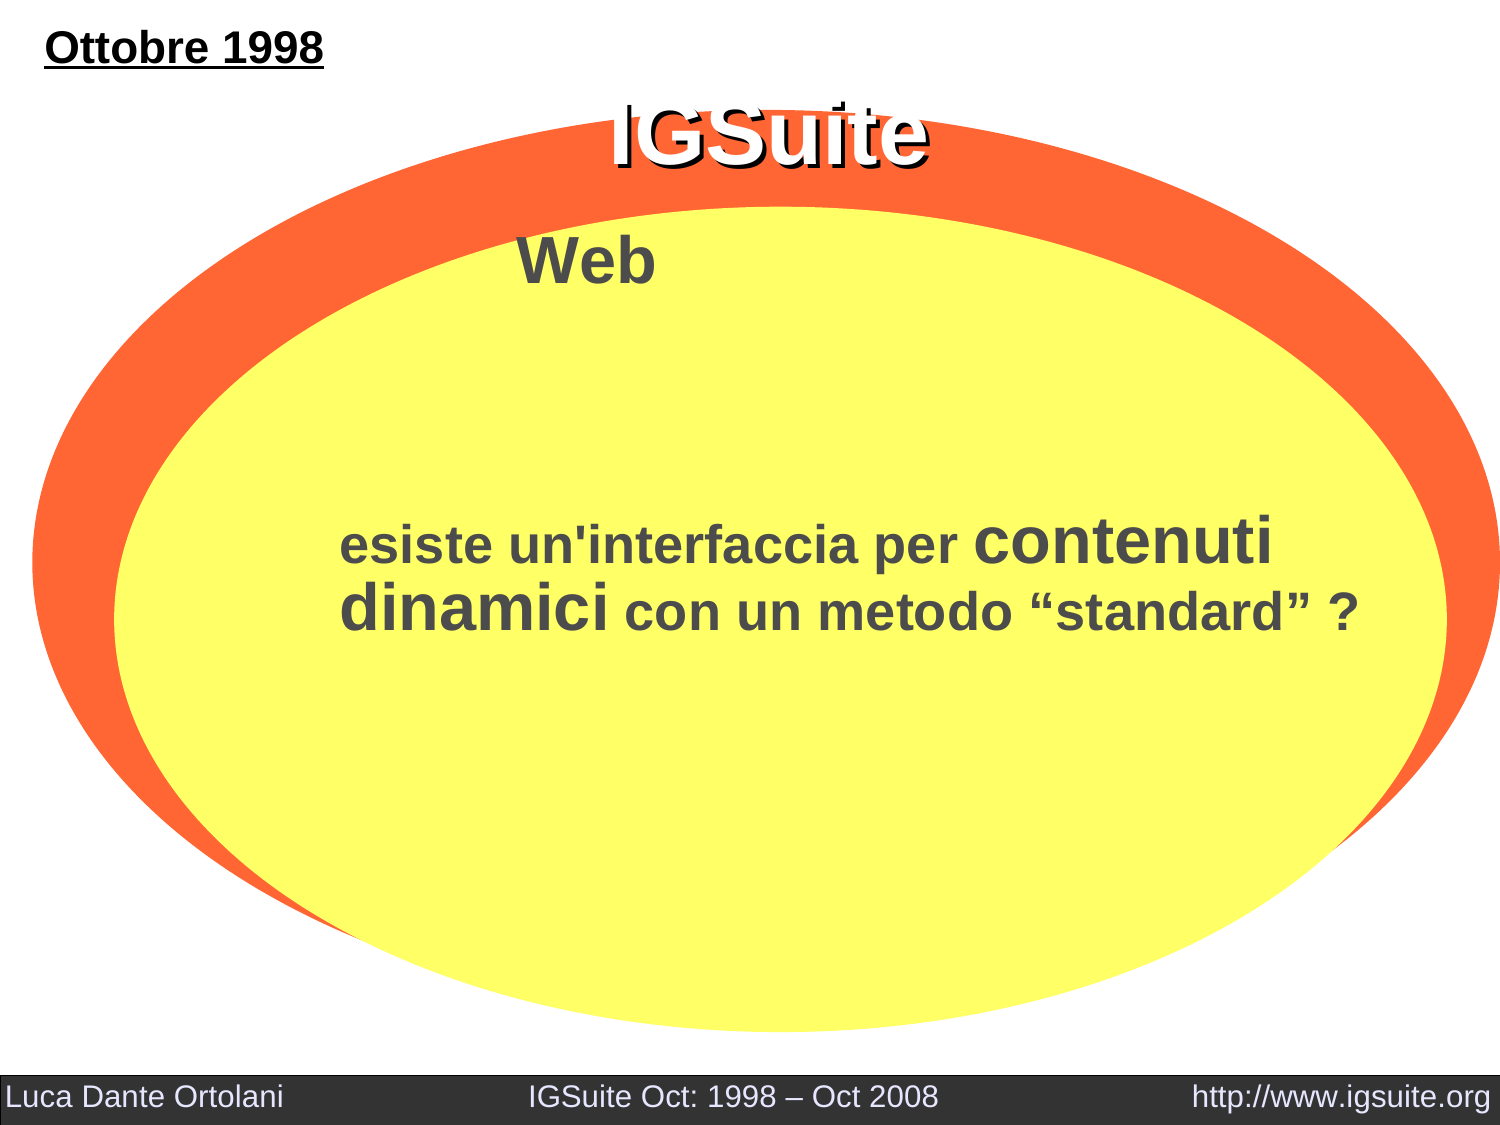

Ottobre 1998
IGSuite
Web
esiste un'interfaccia per contenuti
dinamici con un metodo “standard” ?
Luca Dante Ortolani IGSuite Oct: 1998 – Oct 2008 http://www.igsuite.org